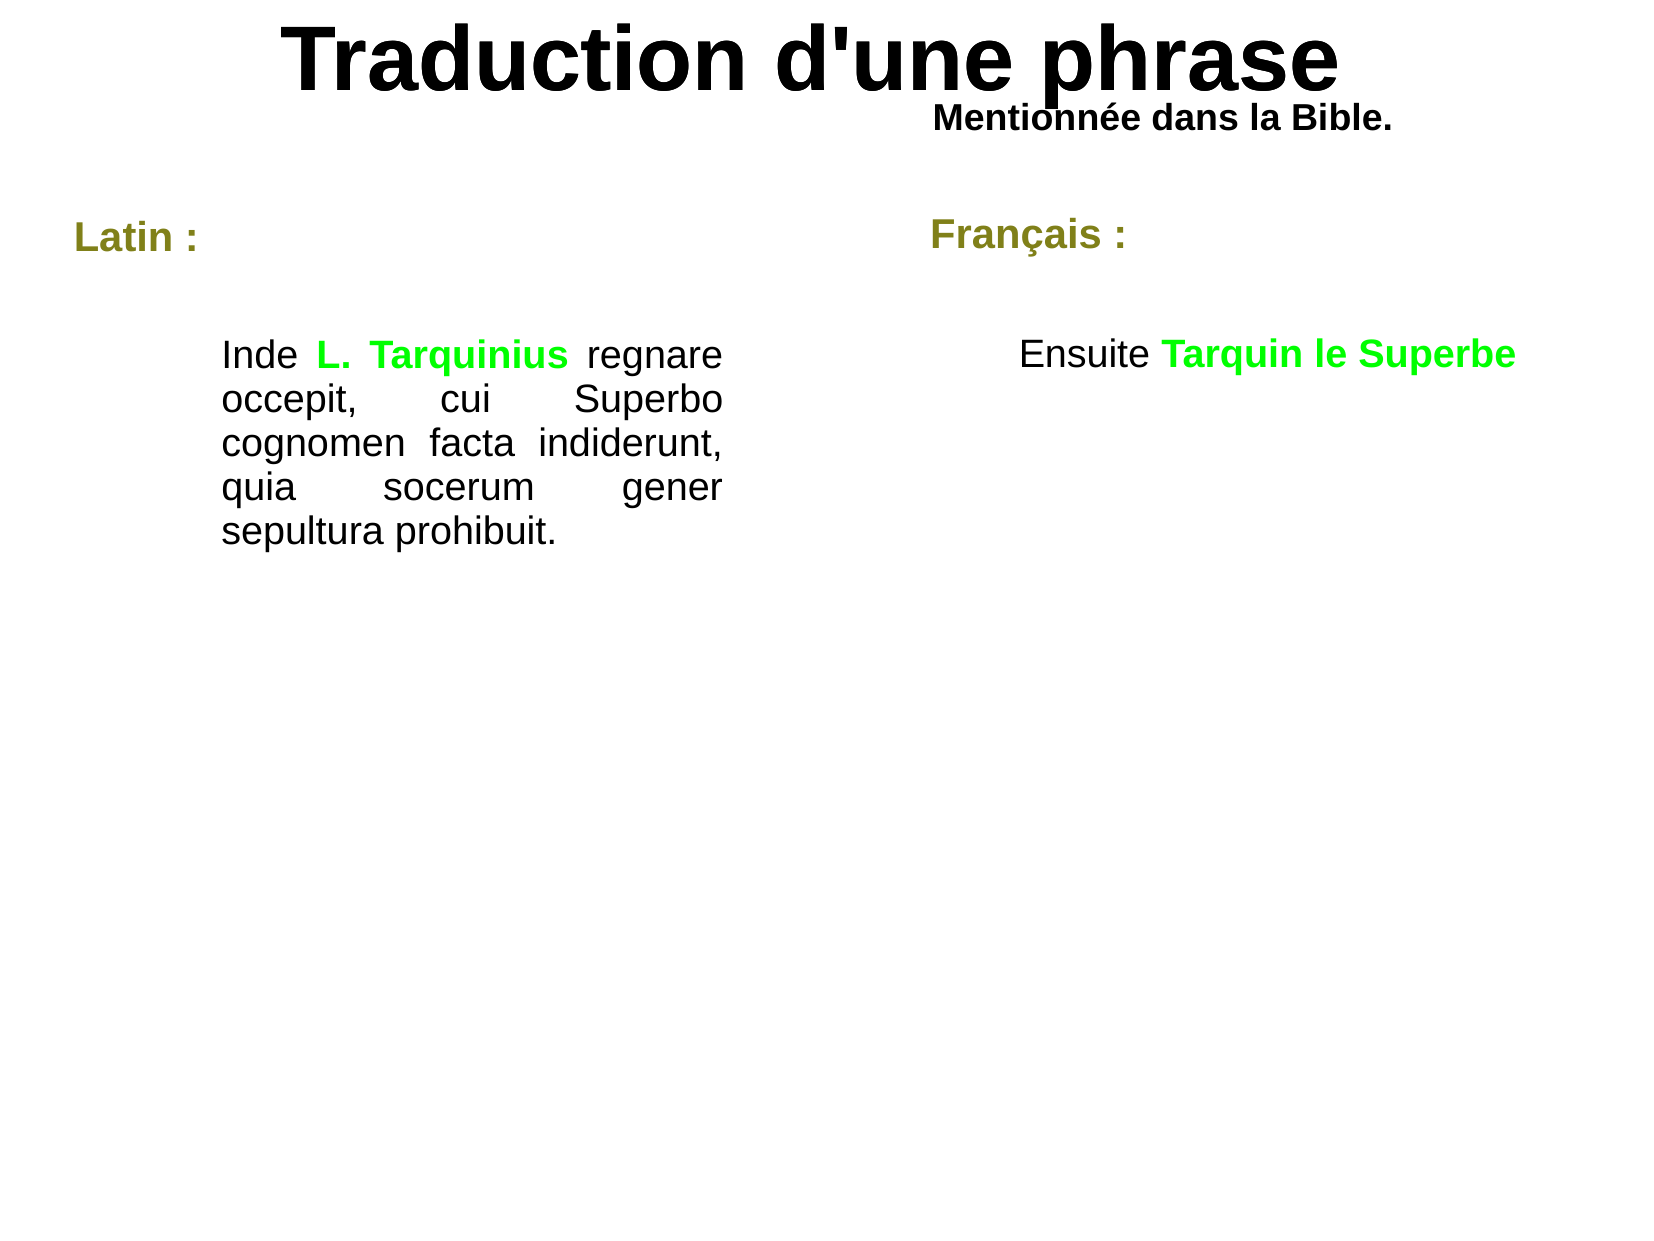

Traduction d'une phrase
Traduction d'une phrase
Mentionnée dans la Bible.
Français :
Latin :
Ensuite Tarquin le Superbe
Inde L. Tarquinius regnare occepit, cui Superbo cognomen facta indiderunt, quia socerum gener sepultura prohibuit.